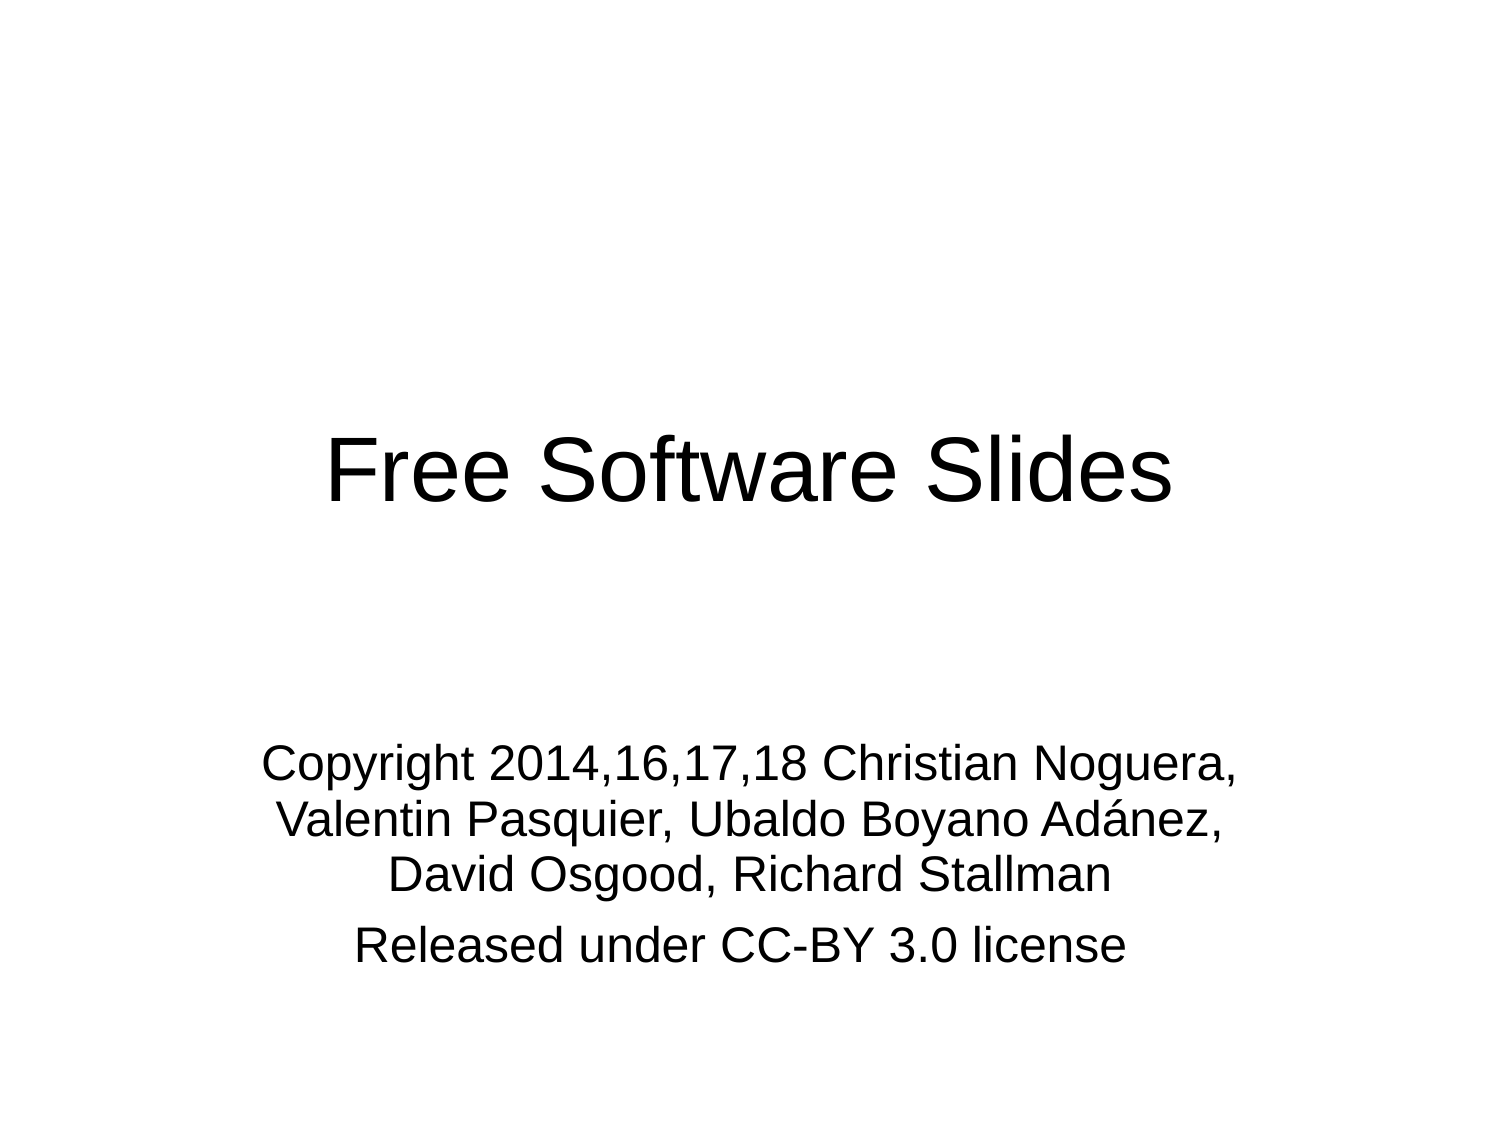

# Free Software Slides
Copyright 2014,16,17,18 Christian Noguera, Valentin Pasquier, Ubaldo Boyano Adánez,
David Osgood, Richard Stallman
Released under CC-BY 3.0 license